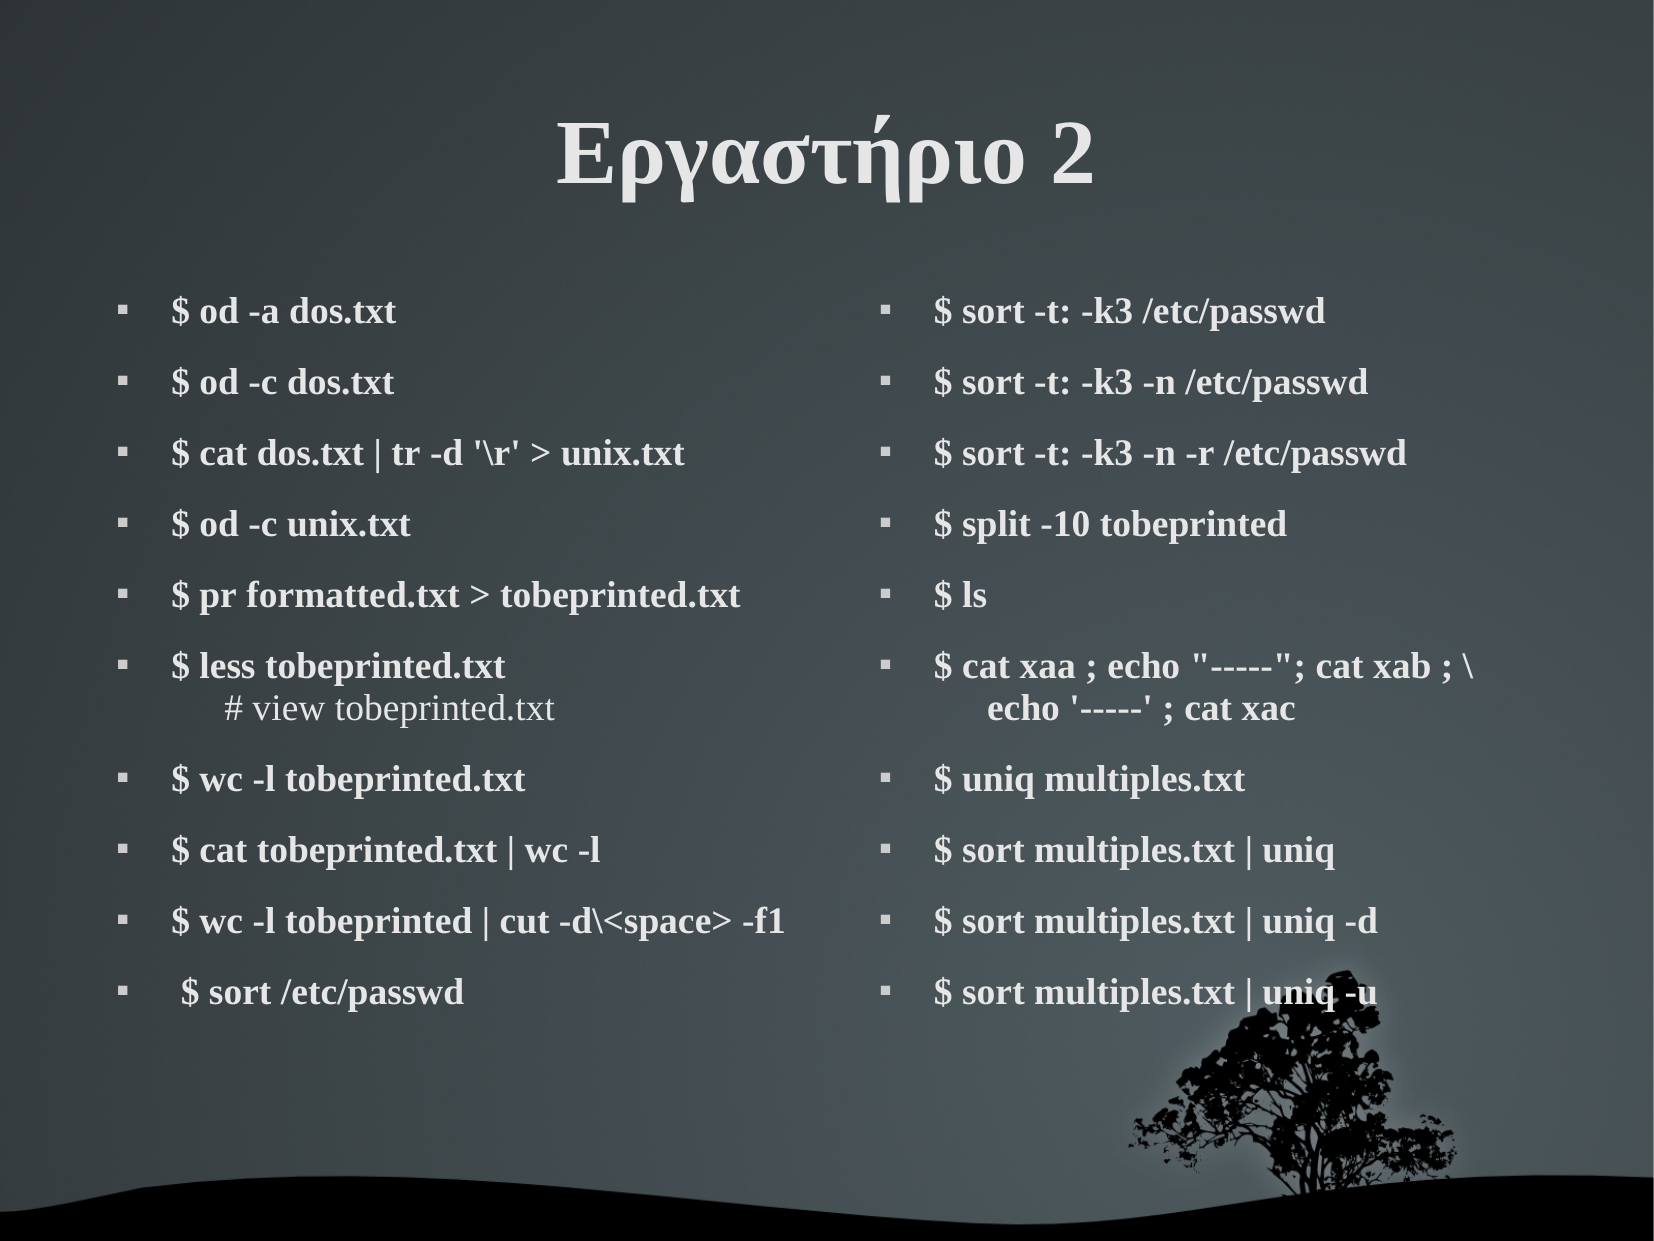

Εργαστήριο 2
# $ od -a dos.txt
$ od -c dos.txt
$ cat dos.txt | tr -d '\r' > unix.txt
$ od -c unix.txt
$ pr formatted.txt > tobeprinted.txt
$ less tobeprinted.txt
# view tobeprinted.txt
$ wc -l tobeprinted.txt
$ cat tobeprinted.txt | wc -l
$ wc -l tobeprinted | cut -d\<space> -f1
 $ sort /etc/passwd
$ sort -t: -k3 /etc/passwd
$ sort -t: -k3 -n /etc/passwd
$ sort -t: -k3 -n -r /etc/passwd
$ split -10 tobeprinted
$ ls
$ cat xaa ; echo "-----"; cat xab ; \
echo '-----' ; cat xac
$ uniq multiples.txt
$ sort multiples.txt | uniq
$ sort multiples.txt | uniq -d
$ sort multiples.txt | uniq -u